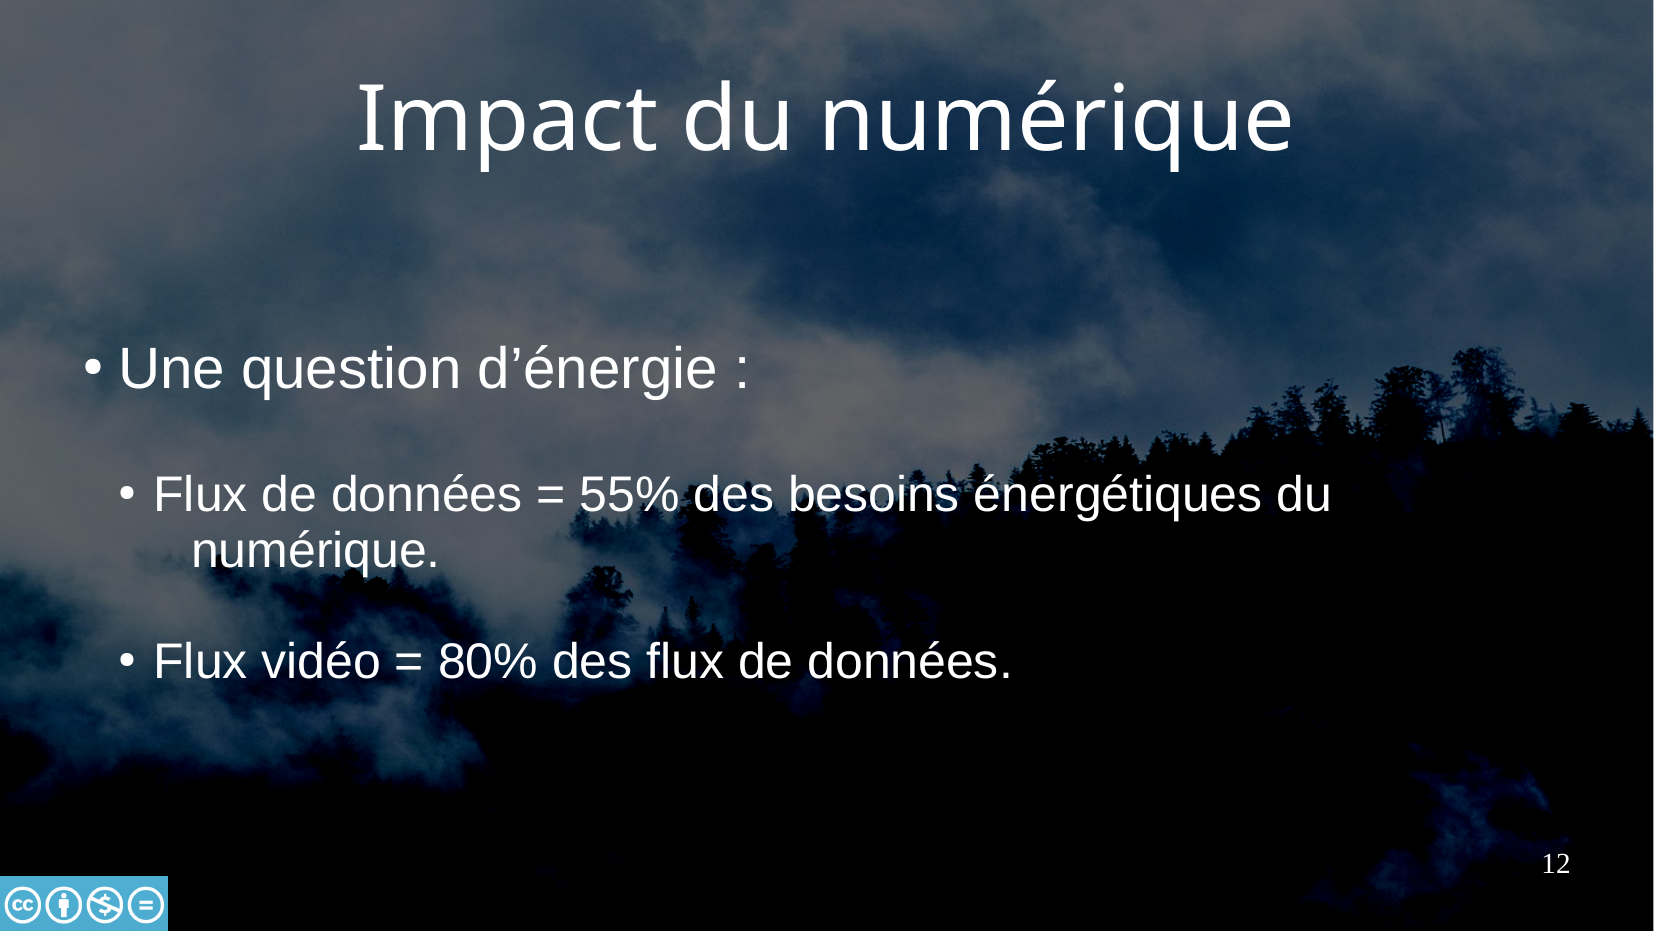

# Impact du numérique
Une question d’énergie :
Flux de données = 55% des besoins énergétiques du numérique.
Flux vidéo = 80% des flux de données.
12